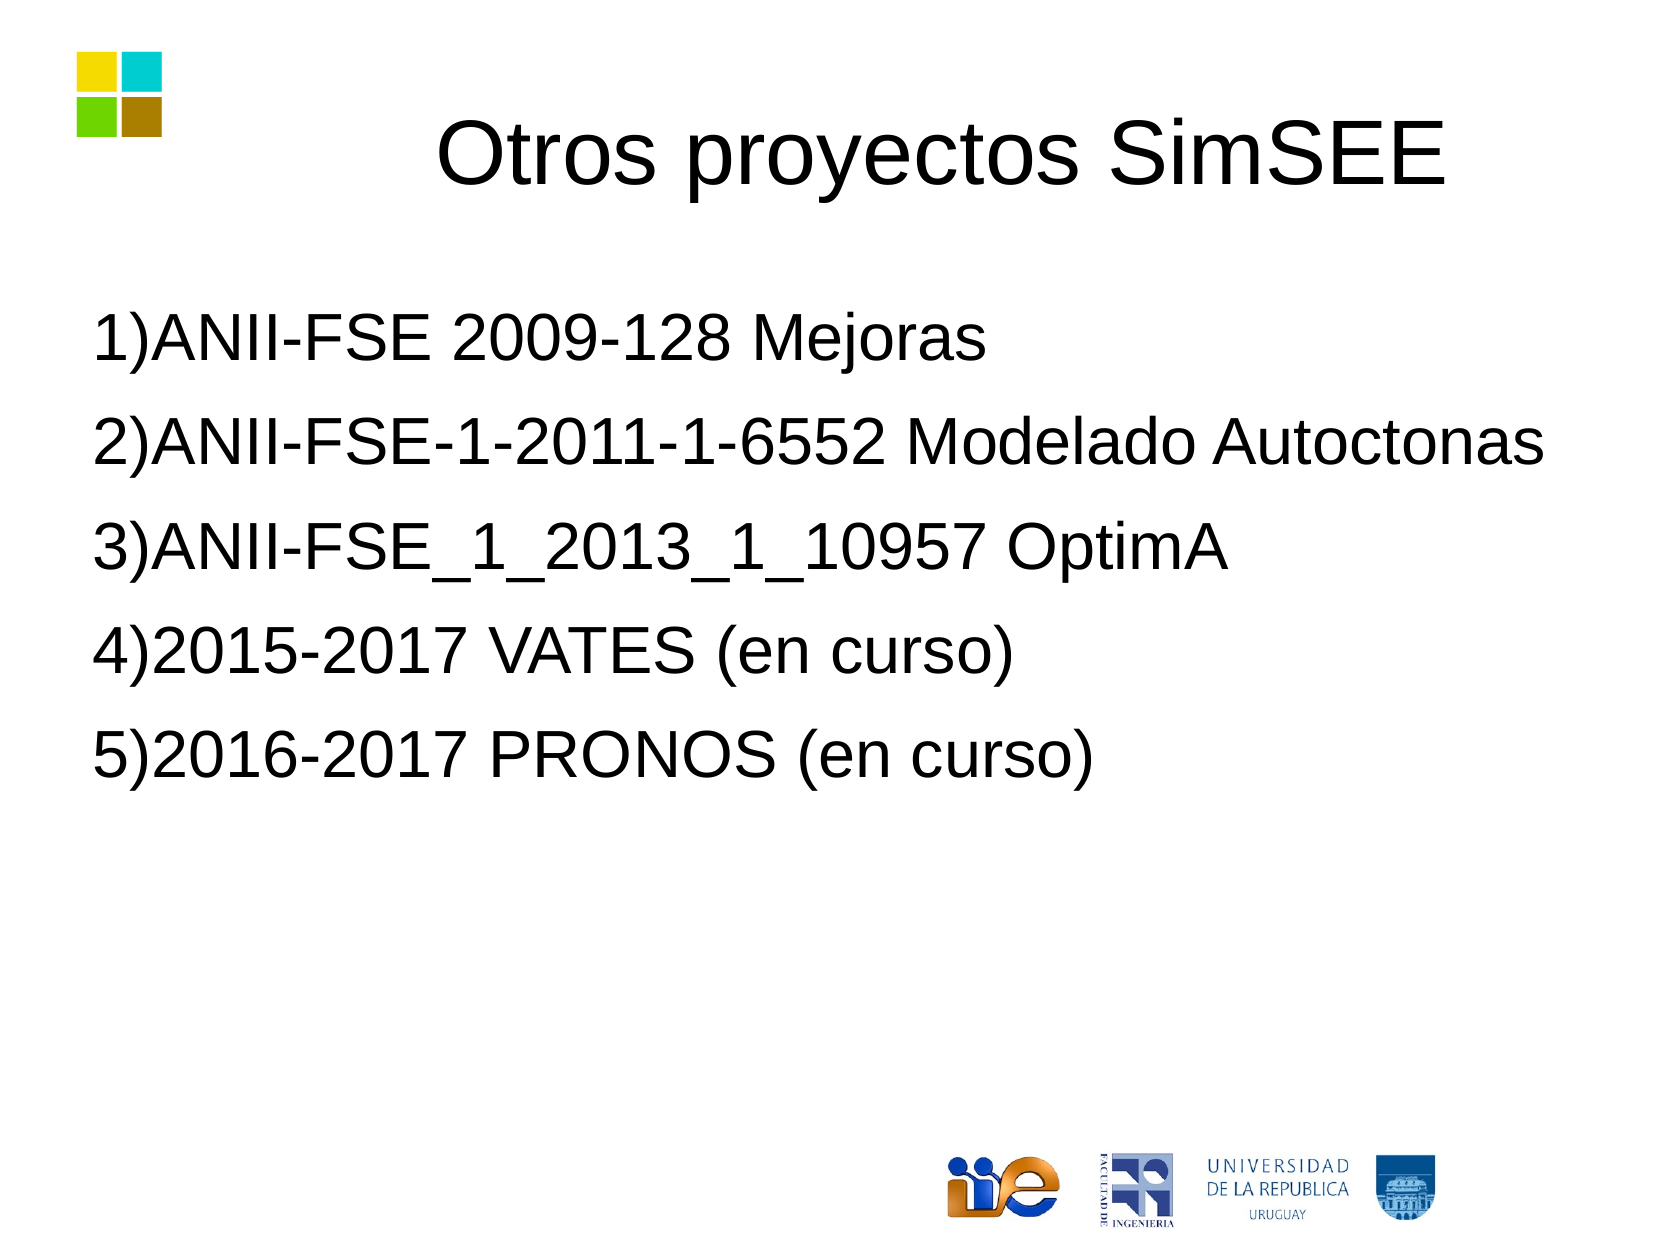

# Otros proyectos SimSEE
ANII-FSE 2009-128 Mejoras
ANII-FSE-1-2011-1-6552 Modelado Autoctonas
ANII-FSE_1_2013_1_10957 OptimA
2015-2017 VATES (en curso)
2016-2017 PRONOS (en curso)